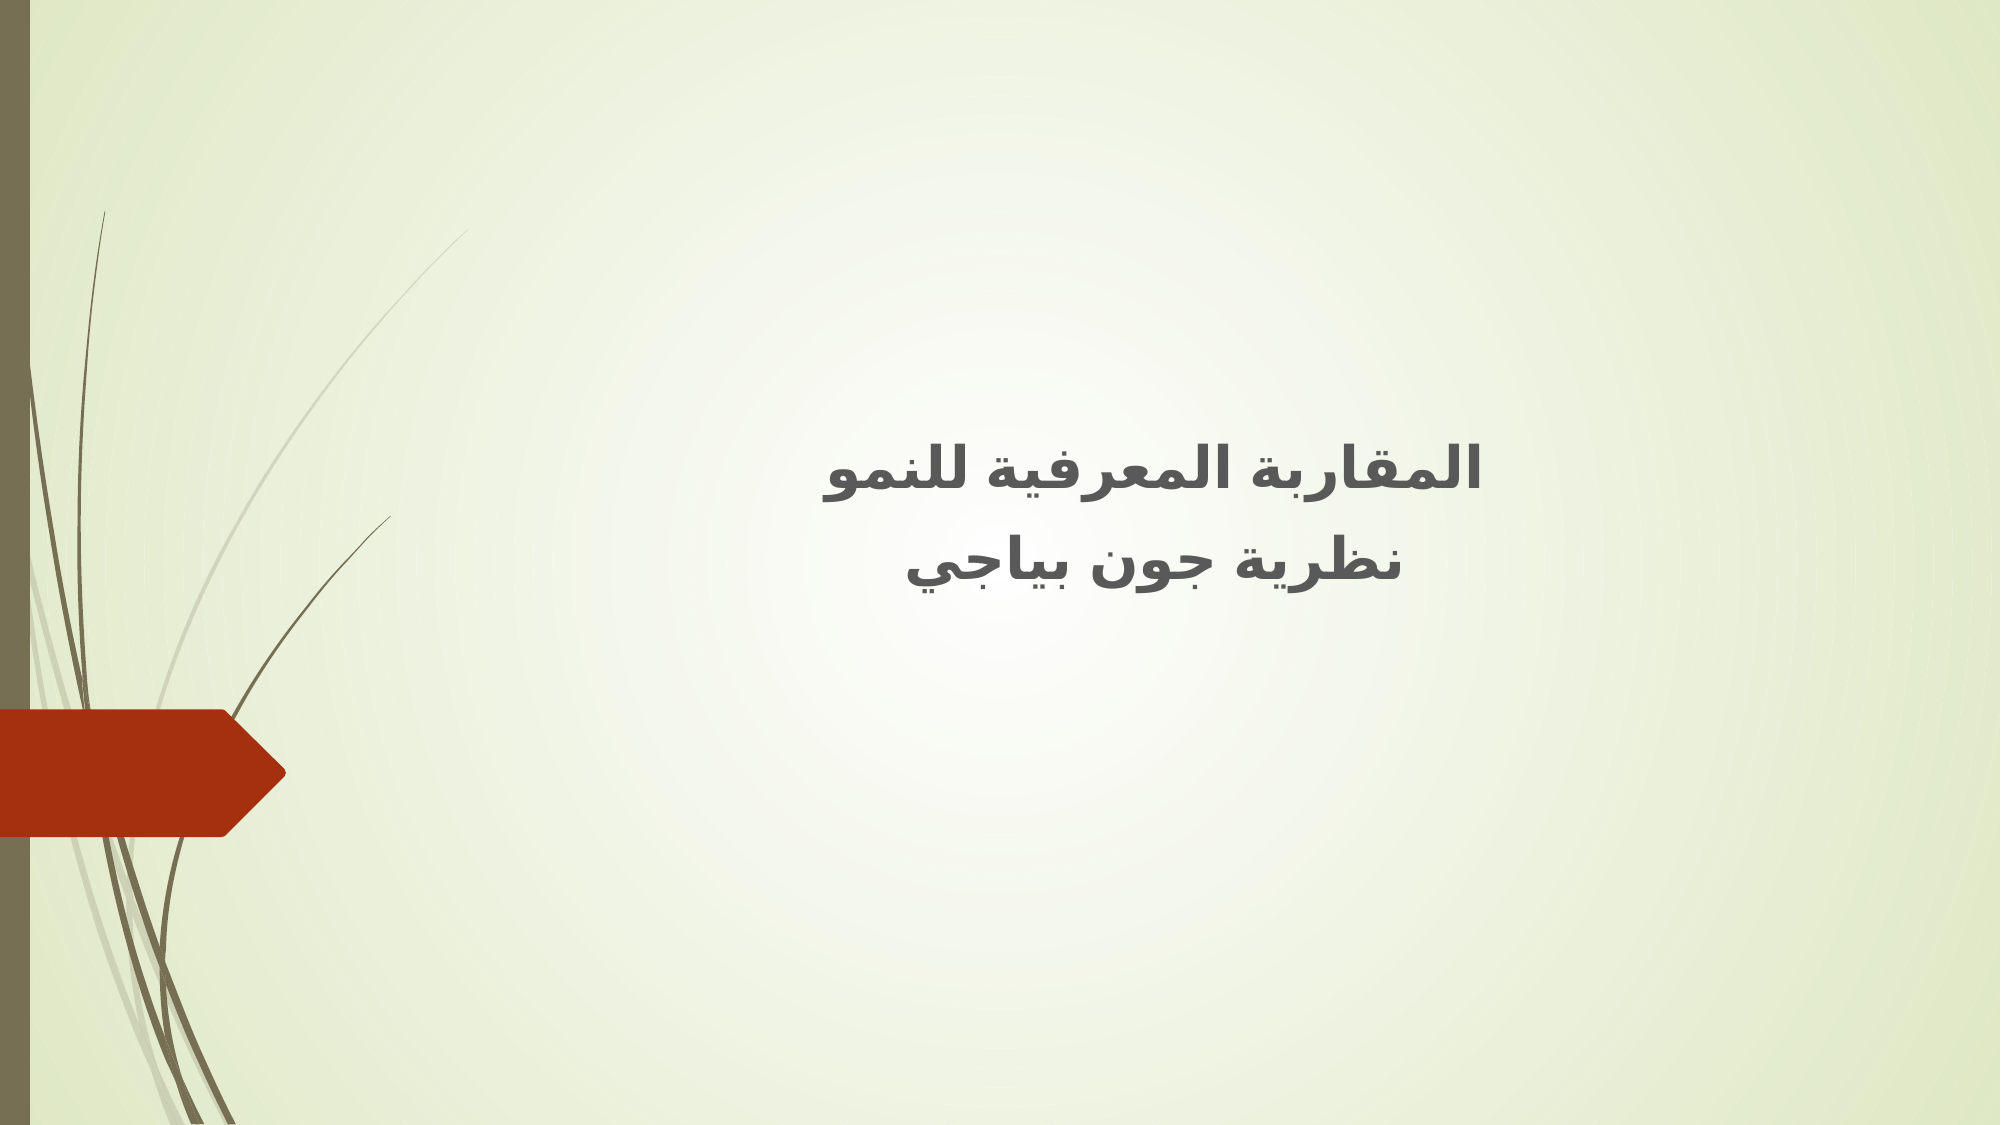

# المقاربة المعرفية للنمو
نظرية جون بياجي